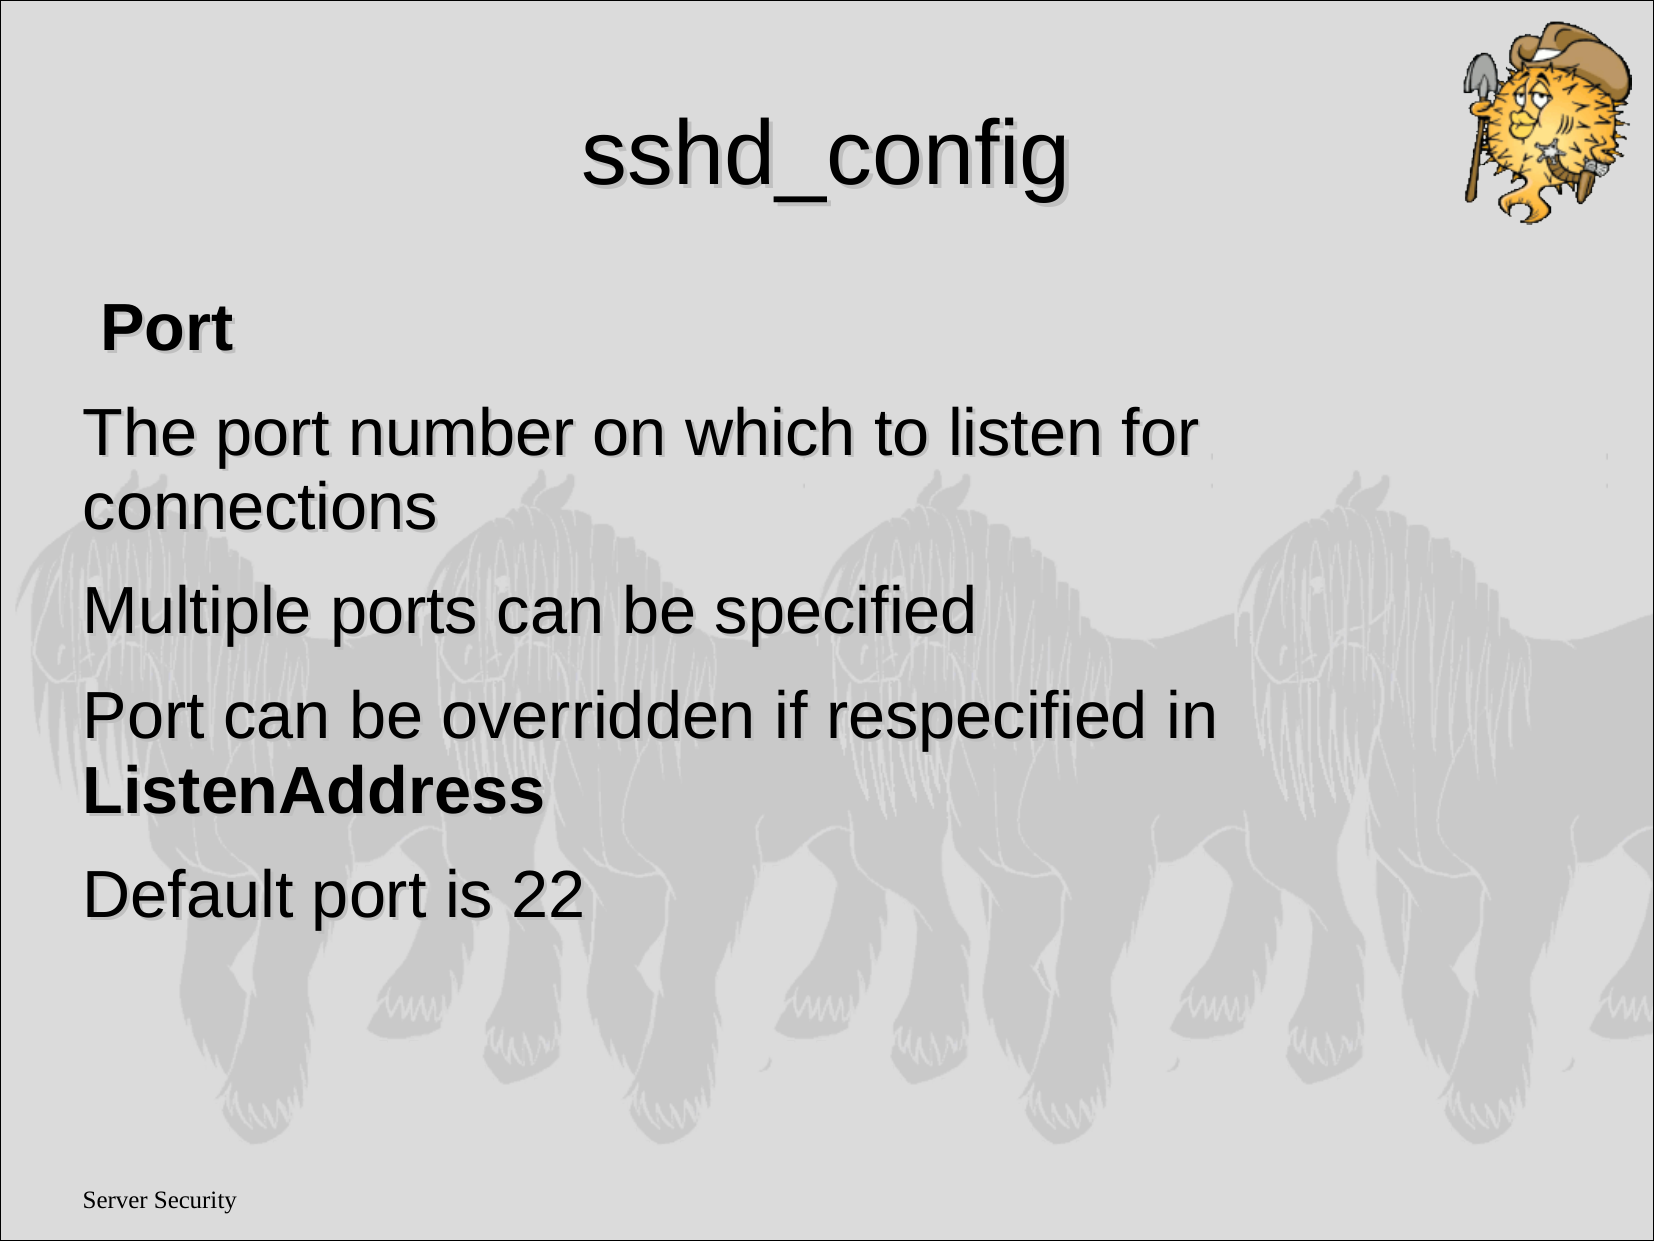

# sshd_config
Port
The port number on which to listen for connections
Multiple ports can be specified
Port can be overridden if respecified in ListenAddress
Default port is 22